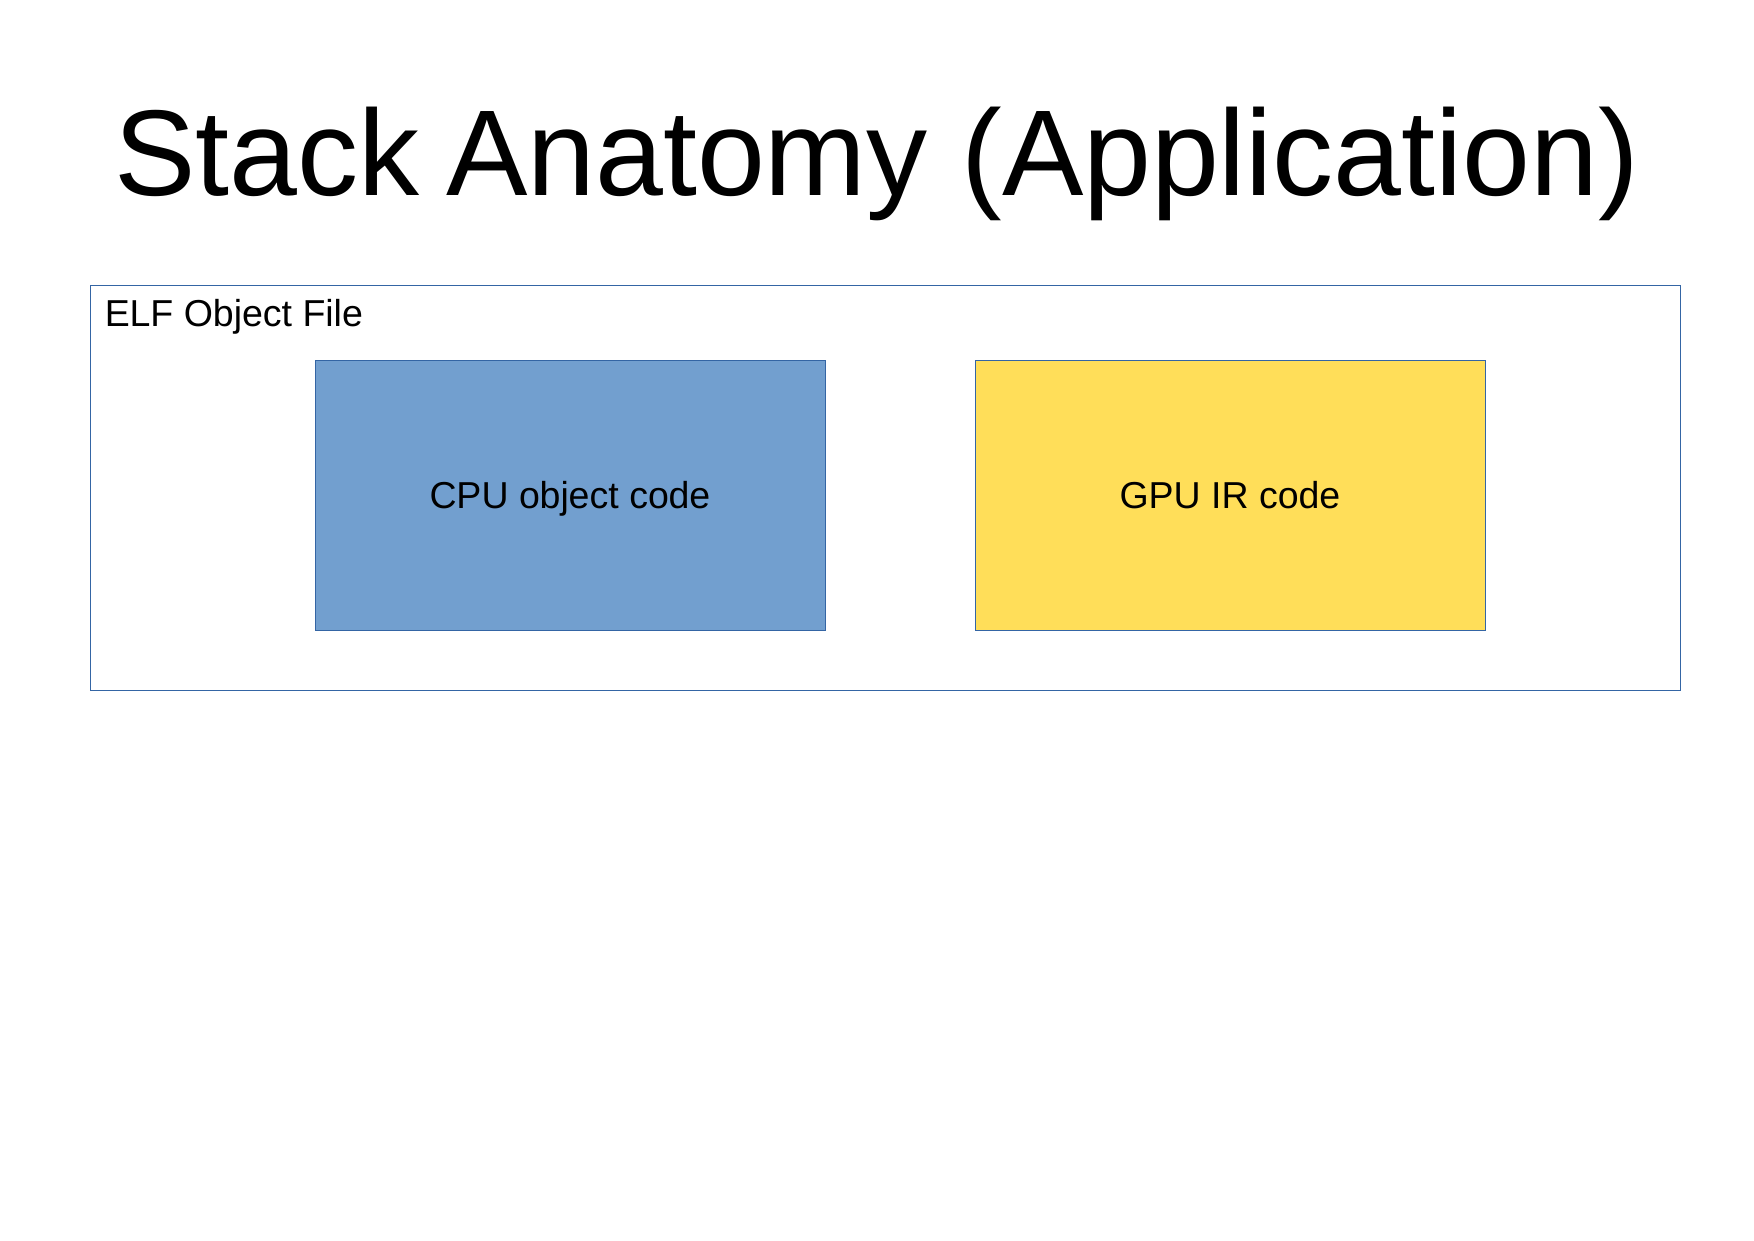

# Stack Anatomy (Application)
ELF Object File
CPU object code
GPU IR code